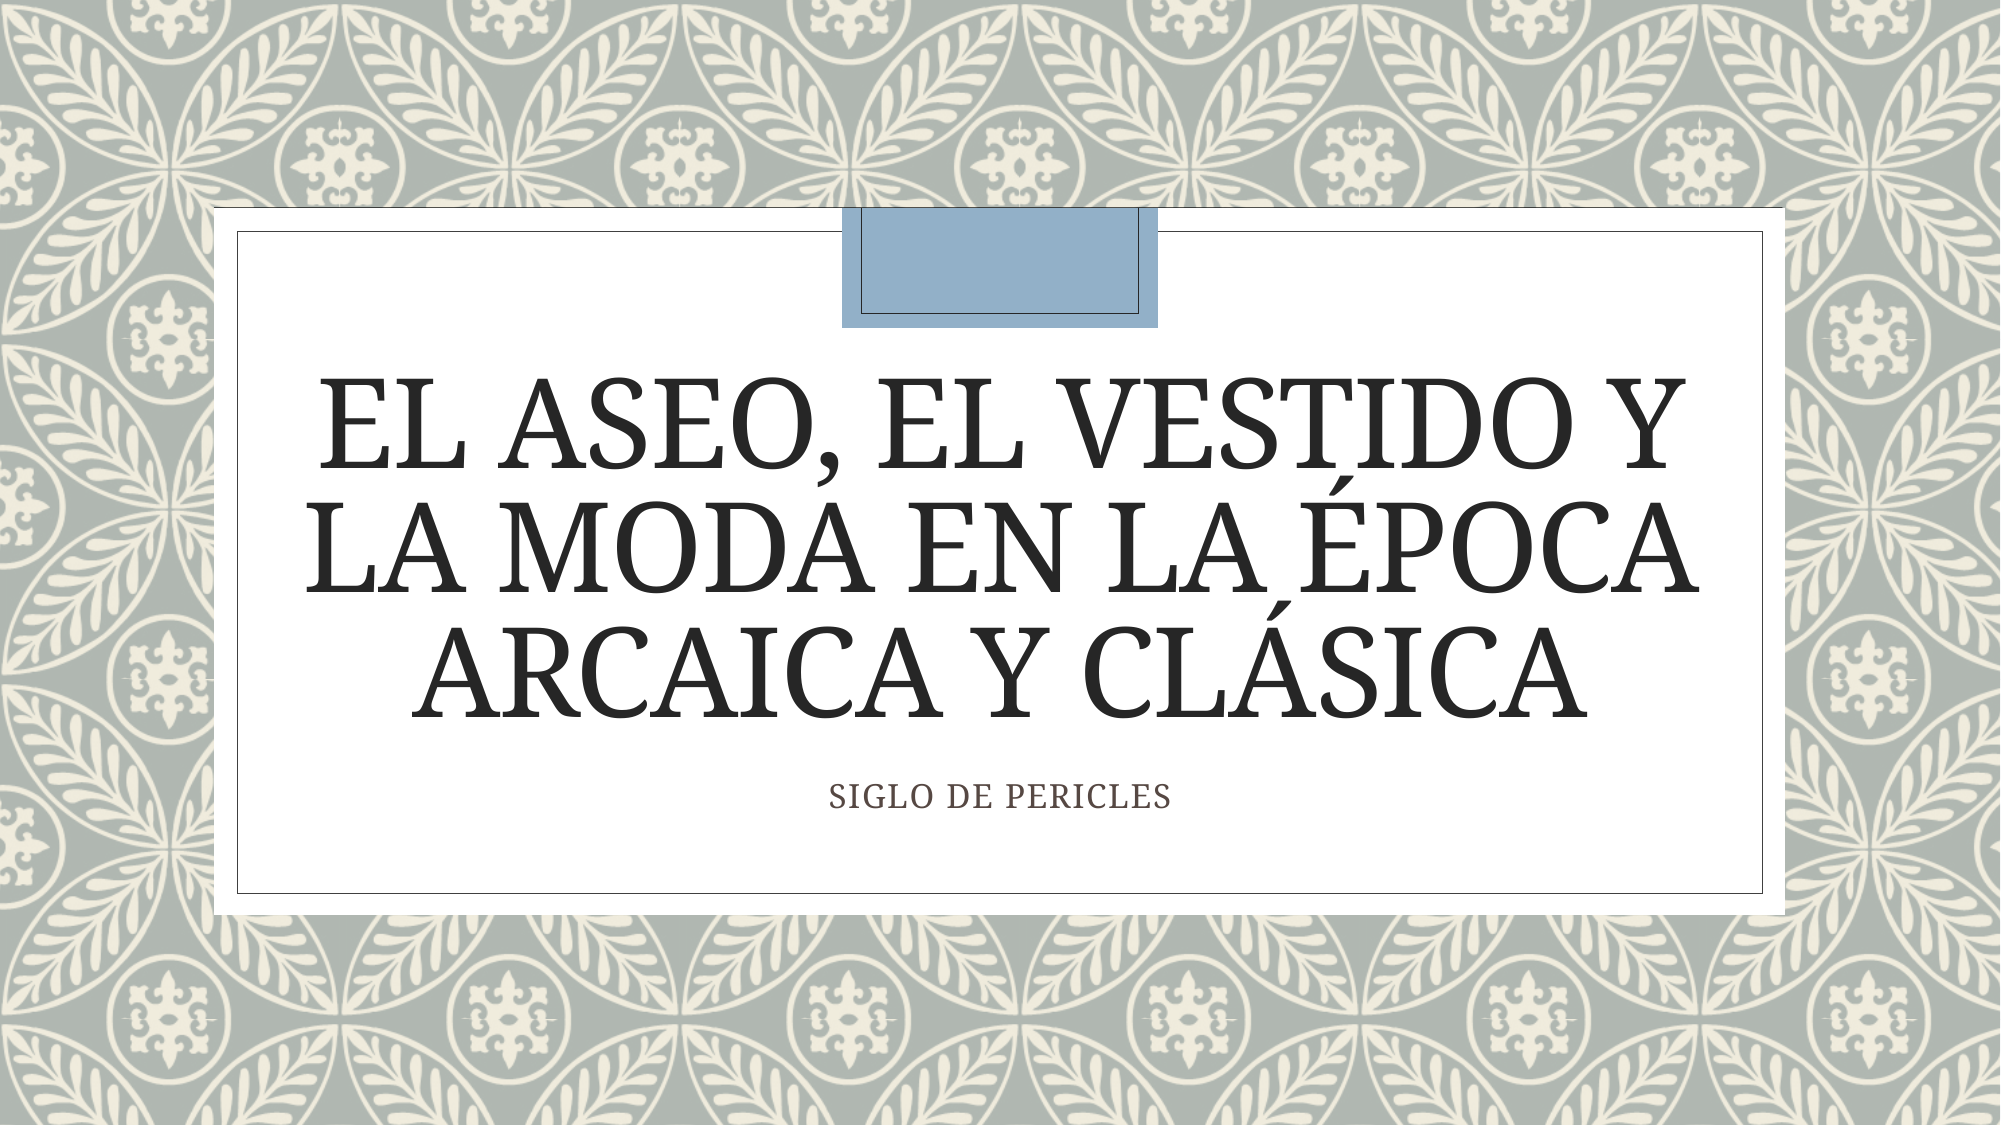

# El aseo, el vestido y la moda en la época arcaica y clásica
SIGLO DE PERICLES